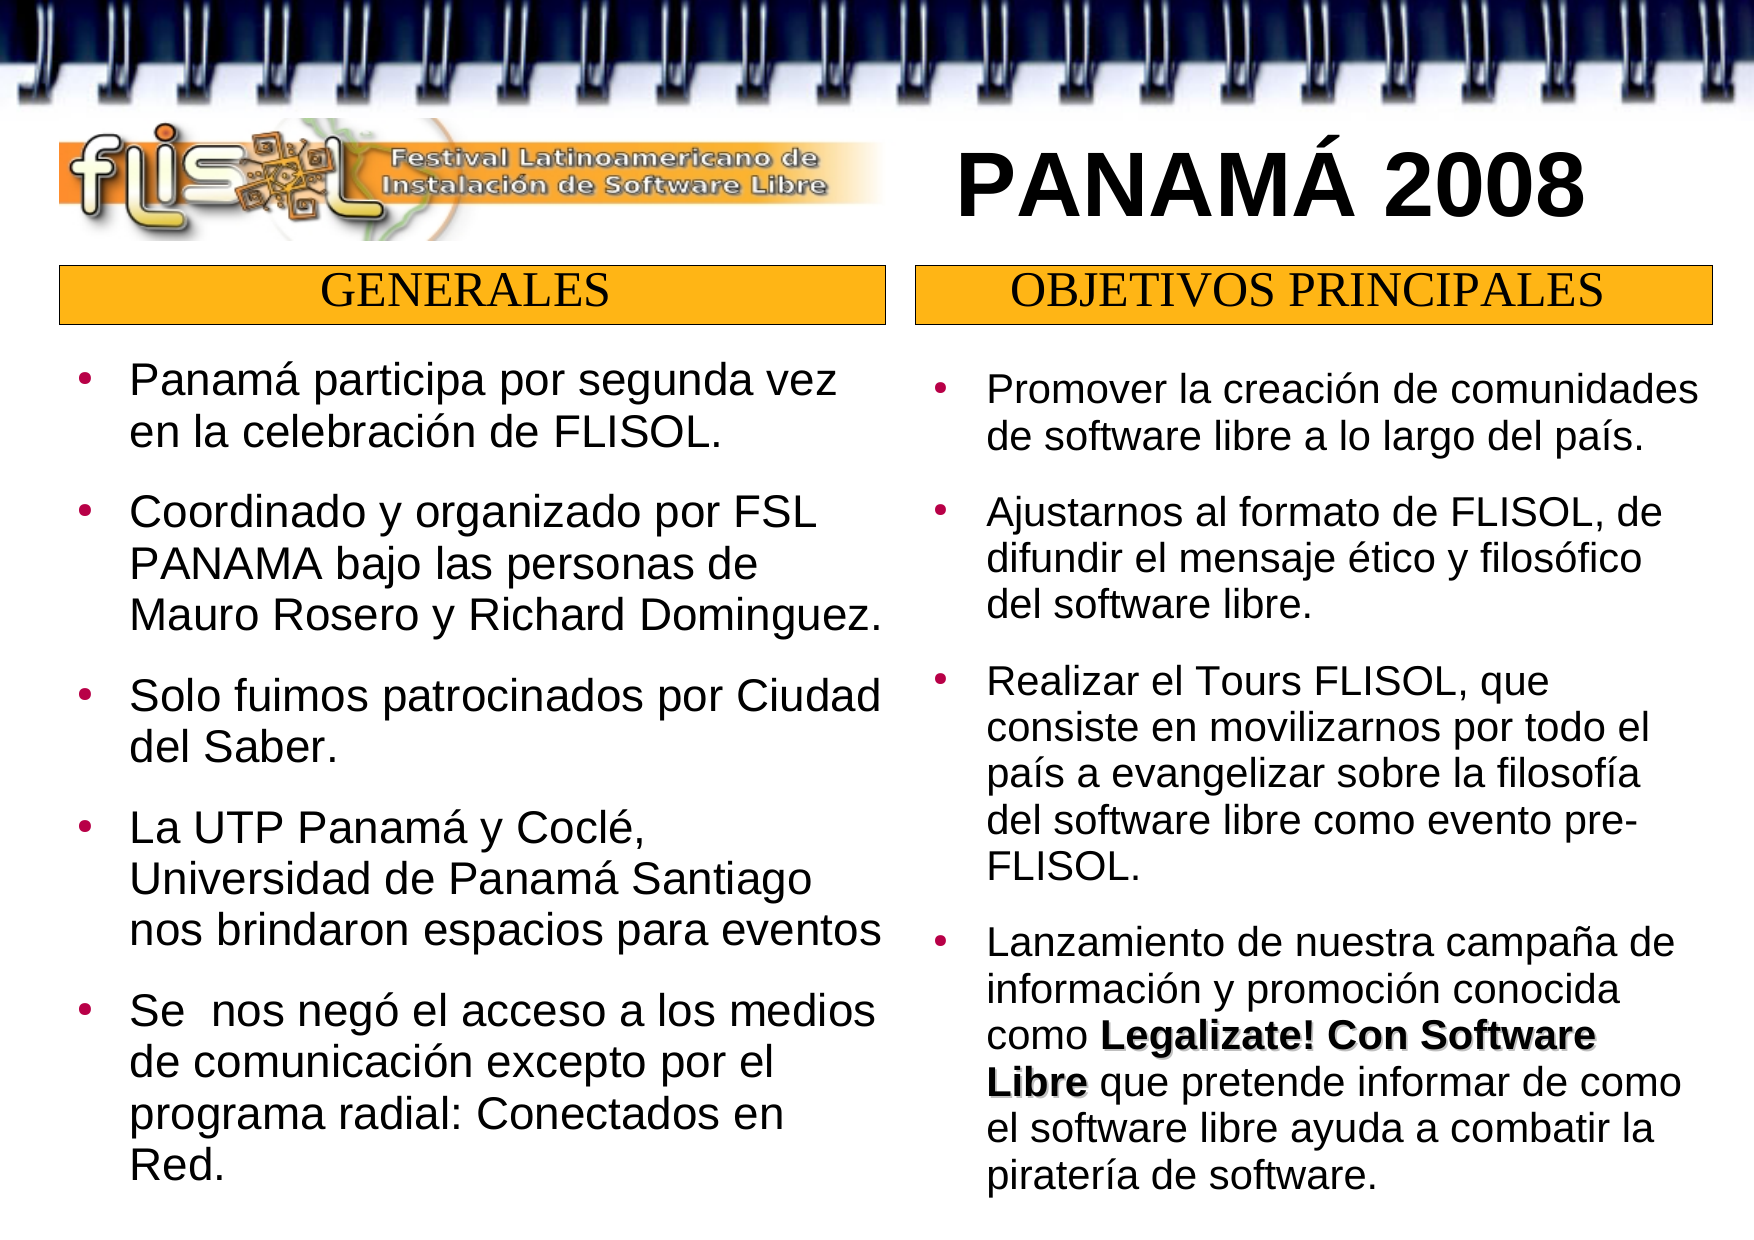

# PANAMÁ 2008
GENERALES
OBJETIVOS PRINCIPALES
Panamá participa por segunda vez en la celebración de FLISOL.
Coordinado y organizado por FSL PANAMA bajo las personas de Mauro Rosero y Richard Dominguez.
Solo fuimos patrocinados por Ciudad del Saber.
La UTP Panamá y Coclé, Universidad de Panamá Santiago nos brindaron espacios para eventos
Se nos negó el acceso a los medios de comunicación excepto por el programa radial: Conectados en Red.
Promover la creación de comunidades de software libre a lo largo del país.
Ajustarnos al formato de FLISOL, de difundir el mensaje ético y filosófico del software libre.
Realizar el Tours FLISOL, que consiste en movilizarnos por todo el país a evangelizar sobre la filosofía del software libre como evento pre-FLISOL.
Lanzamiento de nuestra campaña de información y promoción conocida como Legalizate! Con Software Libre que pretende informar de como el software libre ayuda a combatir la piratería de software.